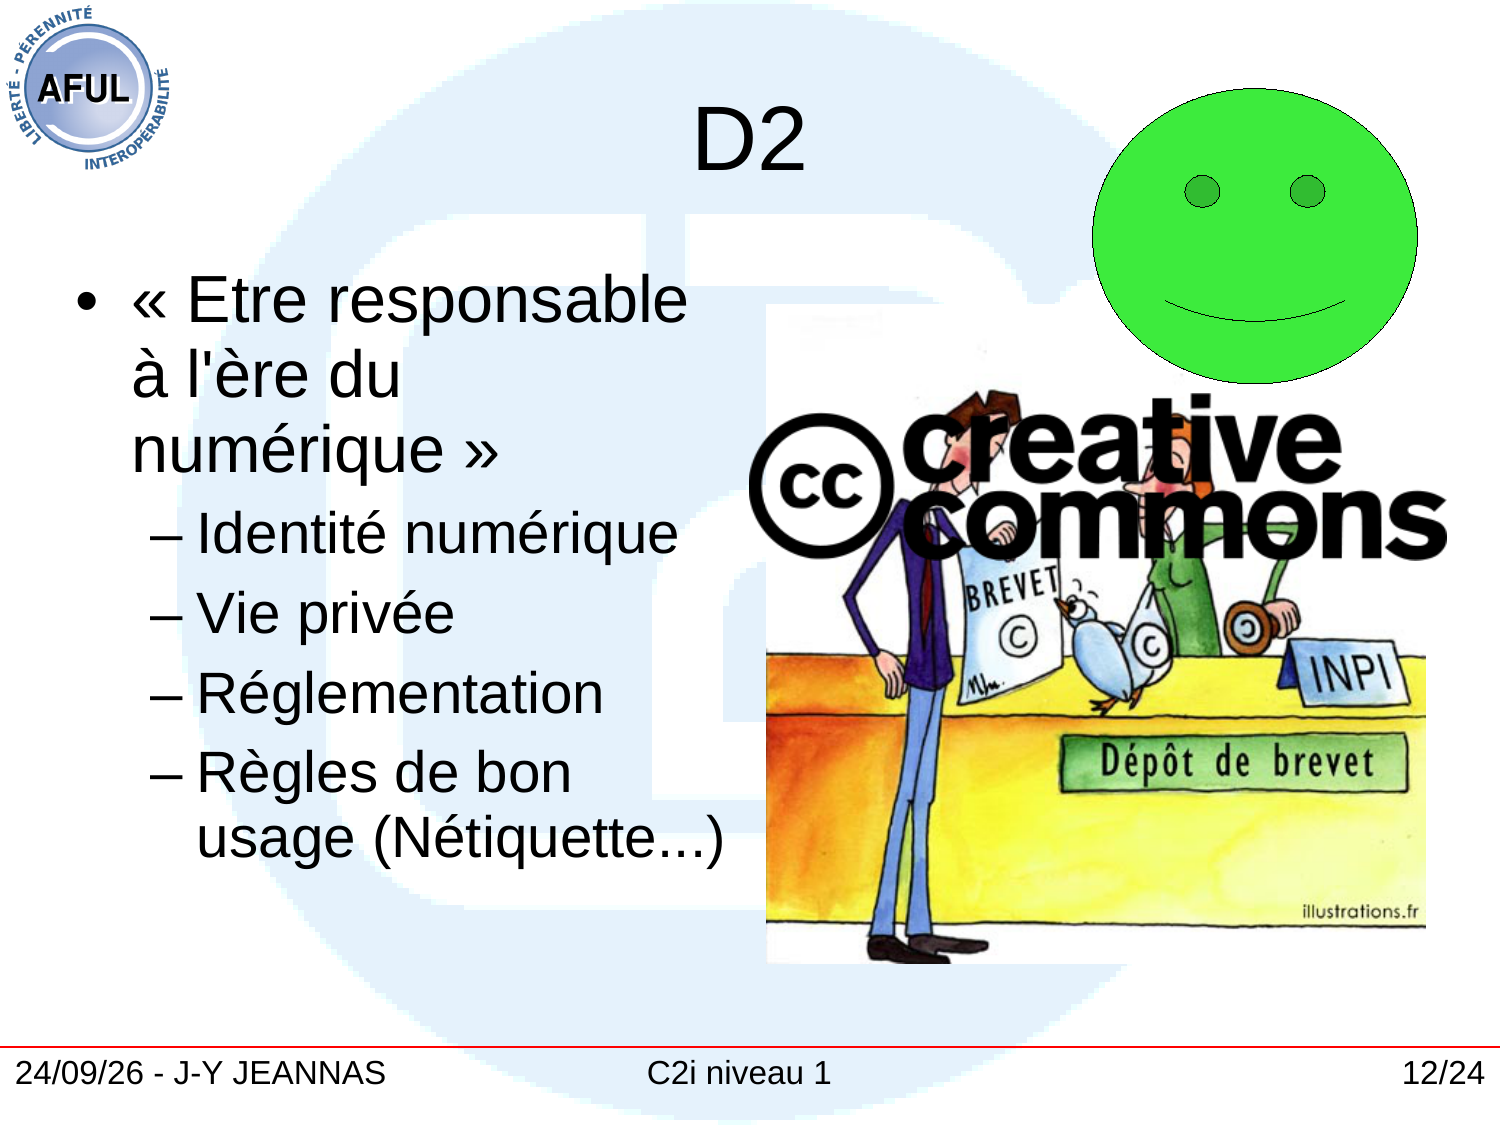

# D2
« Etre responsable à l'ère du numérique »
Identité numérique
Vie privée
Réglementation
Règles de bon usage (Nétiquette...)
12